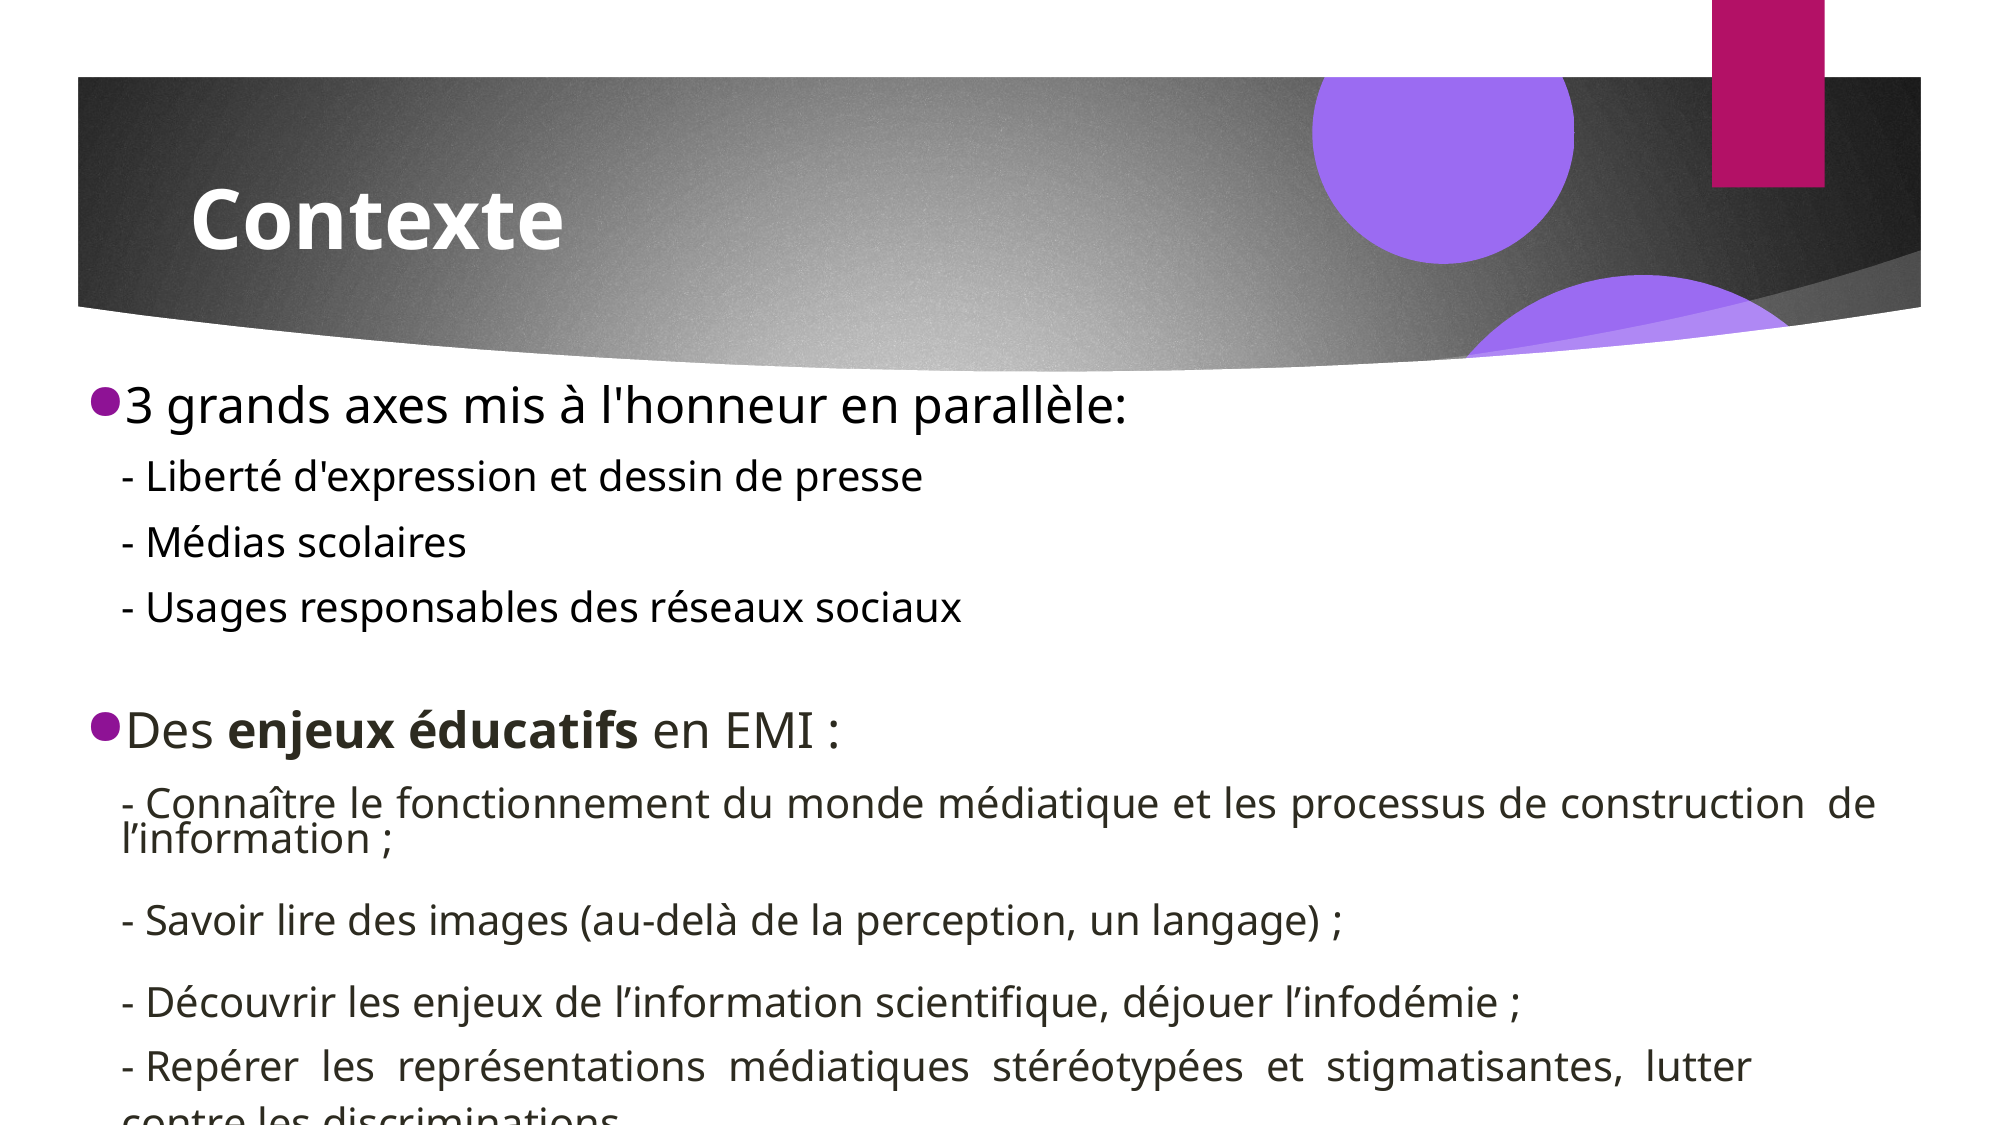

# Contexte
3 grands axes mis à l'honneur en parallèle:
- Liberté d'expression et dessin de presse
- Médias scolaires
- Usages responsables des réseaux sociaux
Des enjeux éducatifs en EMI :
- Connaître le fonctionnement du monde médiatique et les processus de construction de l’information ;
- Savoir lire des images (au-delà de la perception, un langage) ;
- Découvrir les enjeux de l’information scientifique, déjouer l’infodémie ;
- Repérer les représentations médiatiques stéréotypées et stigmatisantes, lutter
contre les discriminations.